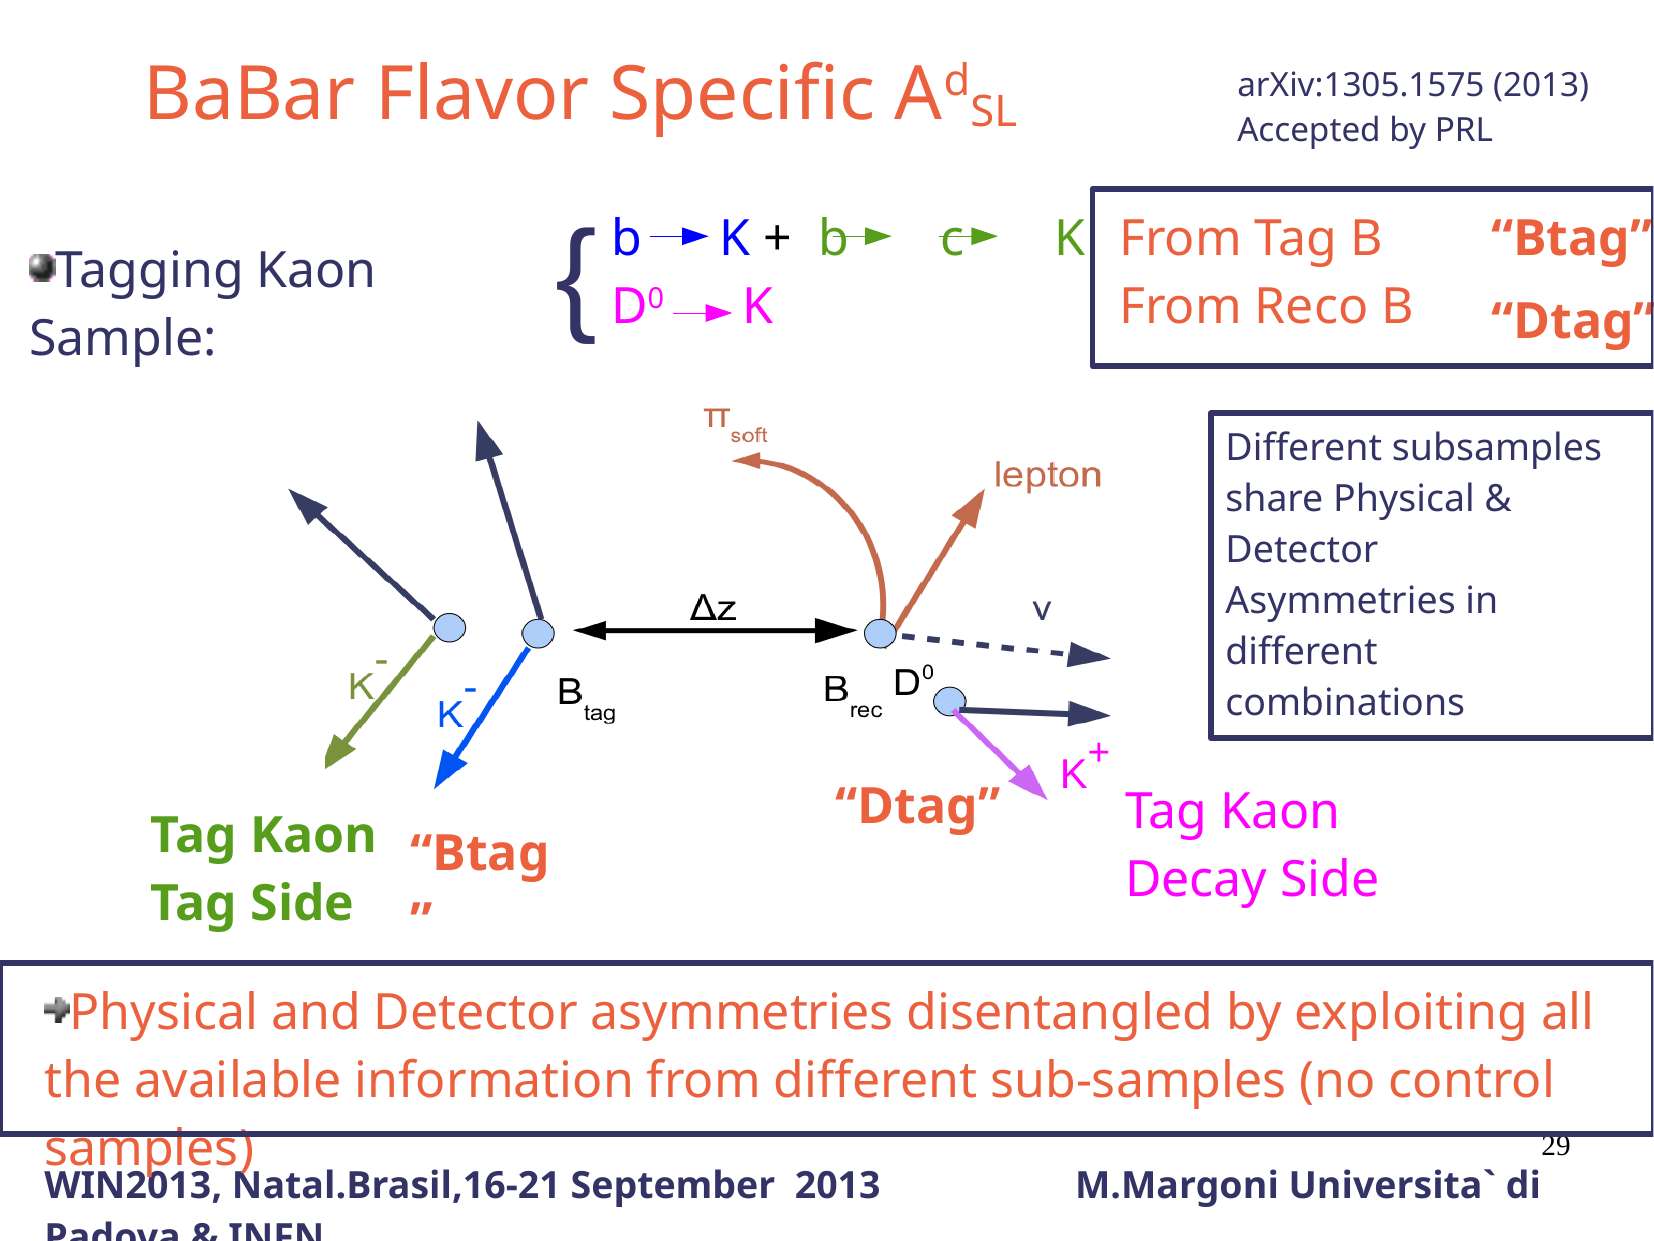

BaBar Flavor Specific AdSL
arXiv:1305.1575 (2013)
Accepted by PRL
 {
b K + b c K
D0 K
From Tag B
From Reco B
“Btag”
Tagging Kaon Sample:
“Dtag”
Different subsamples share Physical & Detector Asymmetries in different combinations
K+
“Dtag”
Tag Kaon
Decay Side
Tag Kaon
Tag Side
“Btag”
Physical and Detector asymmetries disentangled by exploiting all the available information from different sub-samples (no control samples)
29
WIN2013, Natal.Brasil,16-21 September 2013 M.Margoni Universita` di Padova & INFN